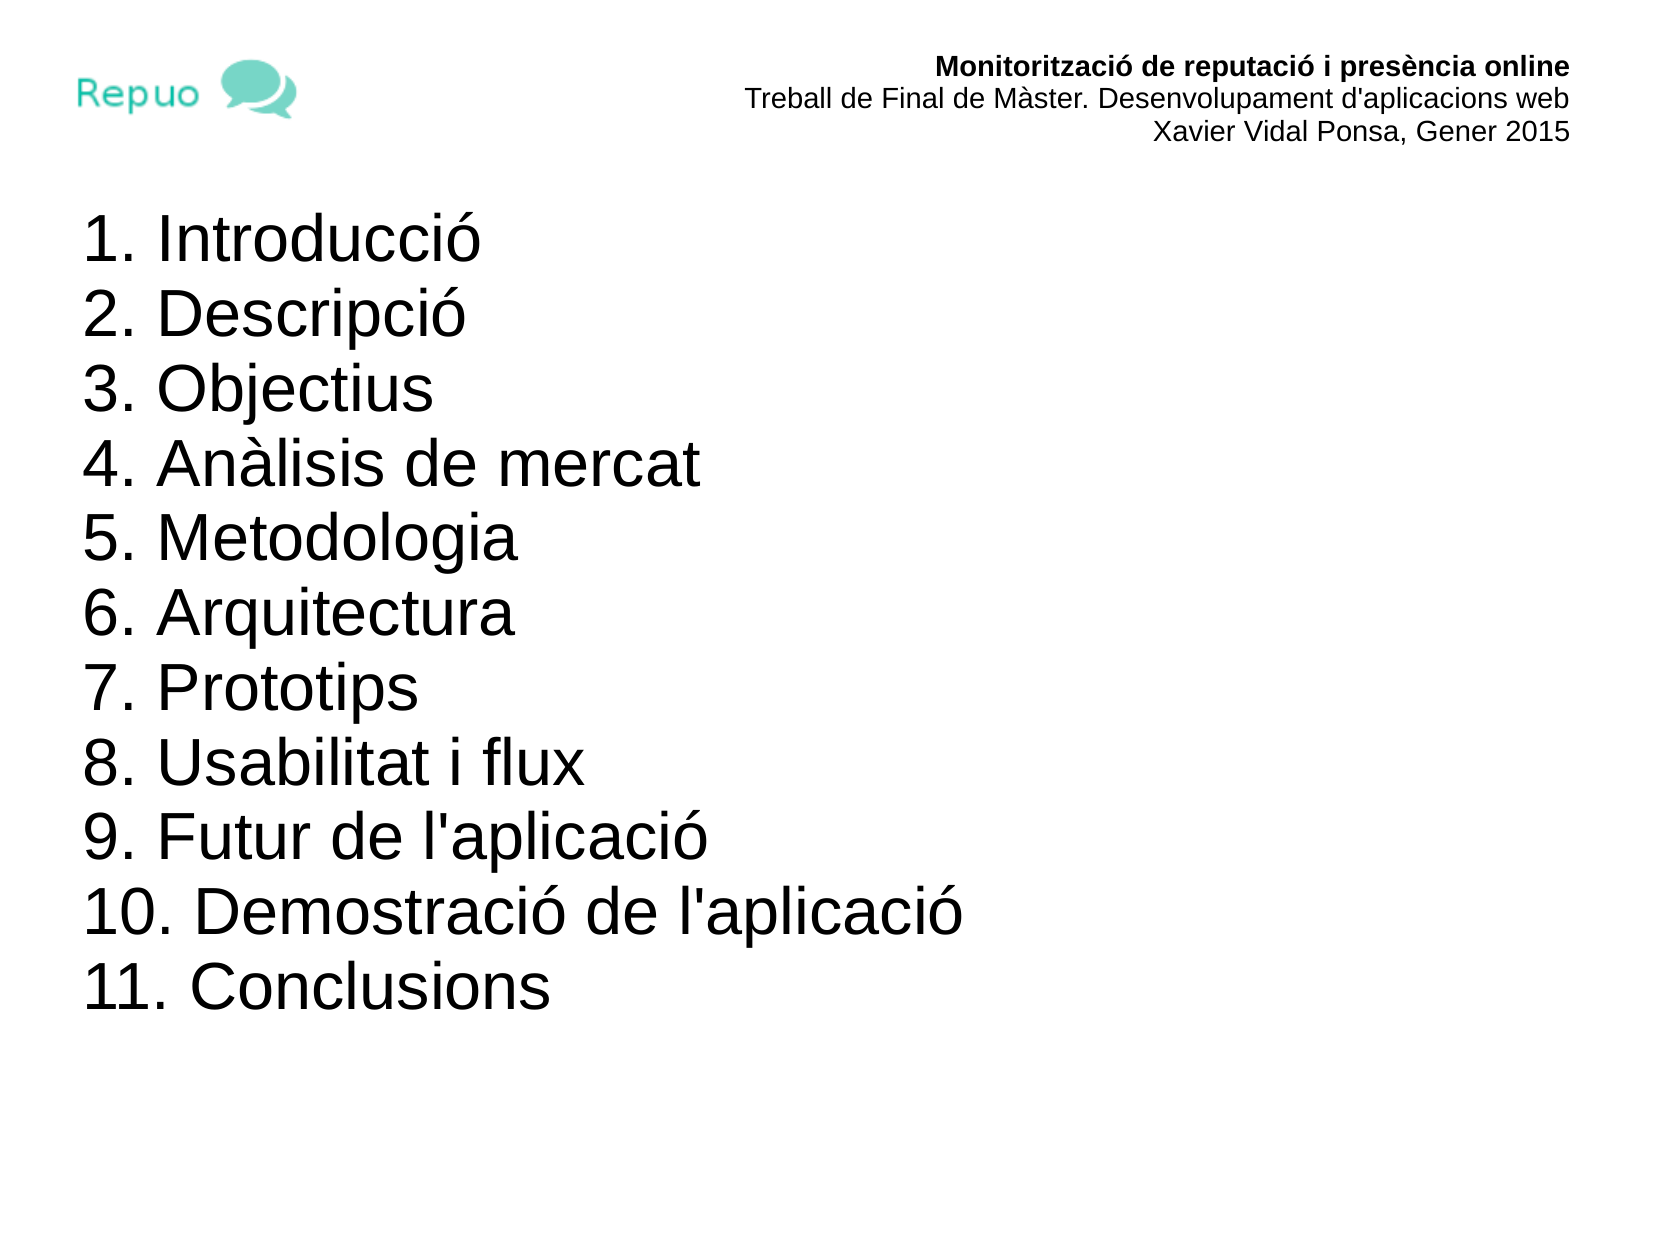

# Monitorització de reputació i presència online Treball de Final de Màster. Desenvolupament d'aplicacions web Xavier Vidal Ponsa, Gener 2015
 Introducció
 Descripció
 Objectius
 Anàlisis de mercat
 Metodologia
 Arquitectura
 Prototips
 Usabilitat i flux
 Futur de l'aplicació
 Demostració de l'aplicació
 Conclusions